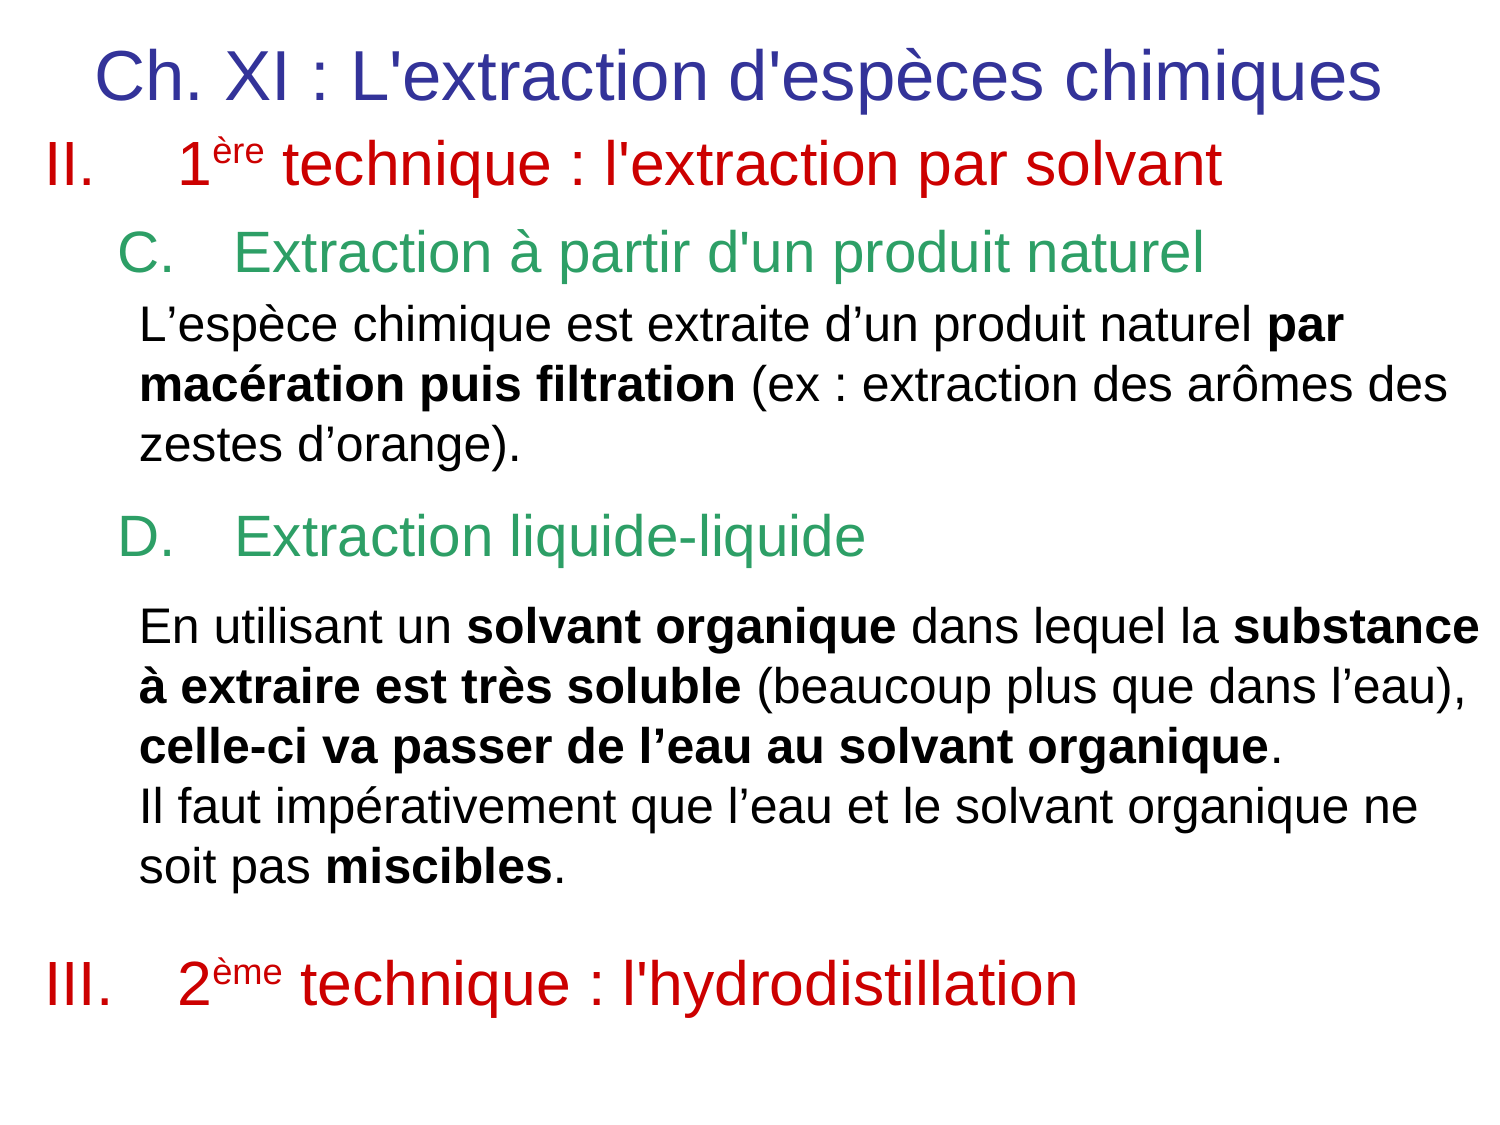

# Ch. XI : L'extraction d'espèces chimiques
II.	1ère technique : l'extraction par solvant
C.	Extraction à partir d'un produit naturel
L’espèce chimique est extraite d’un produit naturel par macération puis filtration (ex : extraction des arômes des zestes d’orange).
D.	Extraction liquide-liquide
En utilisant un solvant organique dans lequel la substance à extraire est très soluble (beaucoup plus que dans l’eau), celle-ci va passer de l’eau au solvant organique.
Il faut impérativement que l’eau et le solvant organique ne soit pas miscibles.
III.	2ème technique : l'hydrodistillation